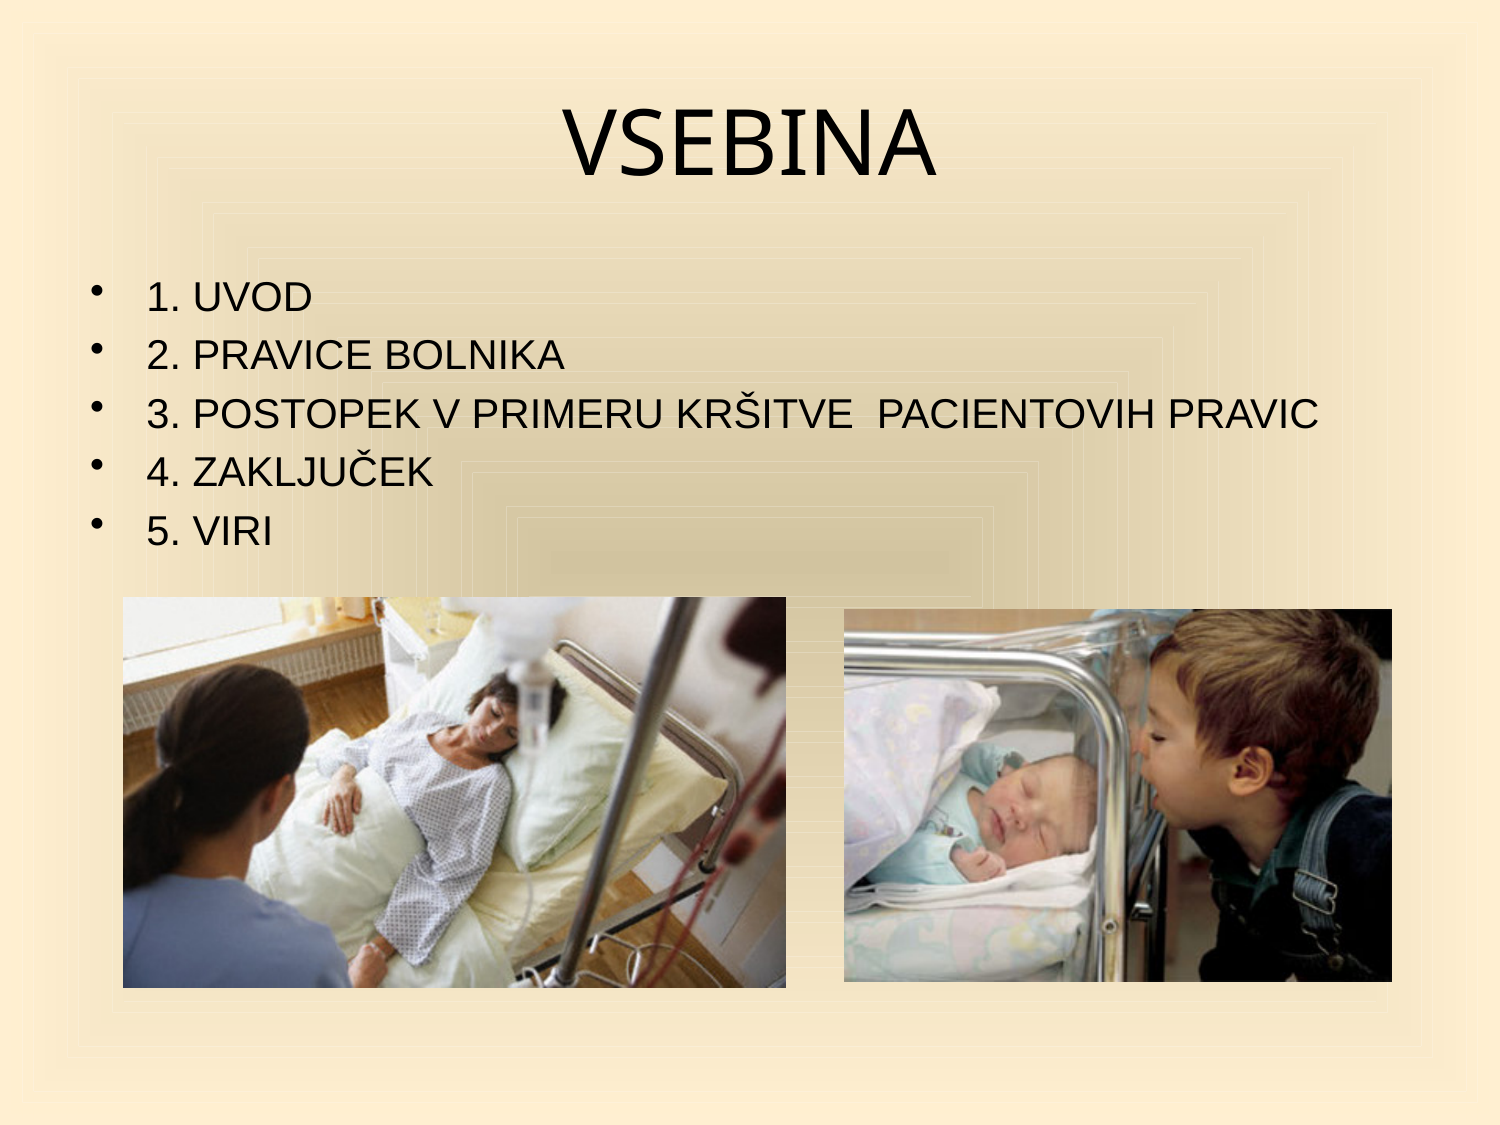

# VSEBINA
1. UVOD
2. PRAVICE BOLNIKA
3. POSTOPEK V PRIMERU KRŠITVE PACIENTOVIH PRAVIC
4. ZAKLJUČEK
5. VIRI